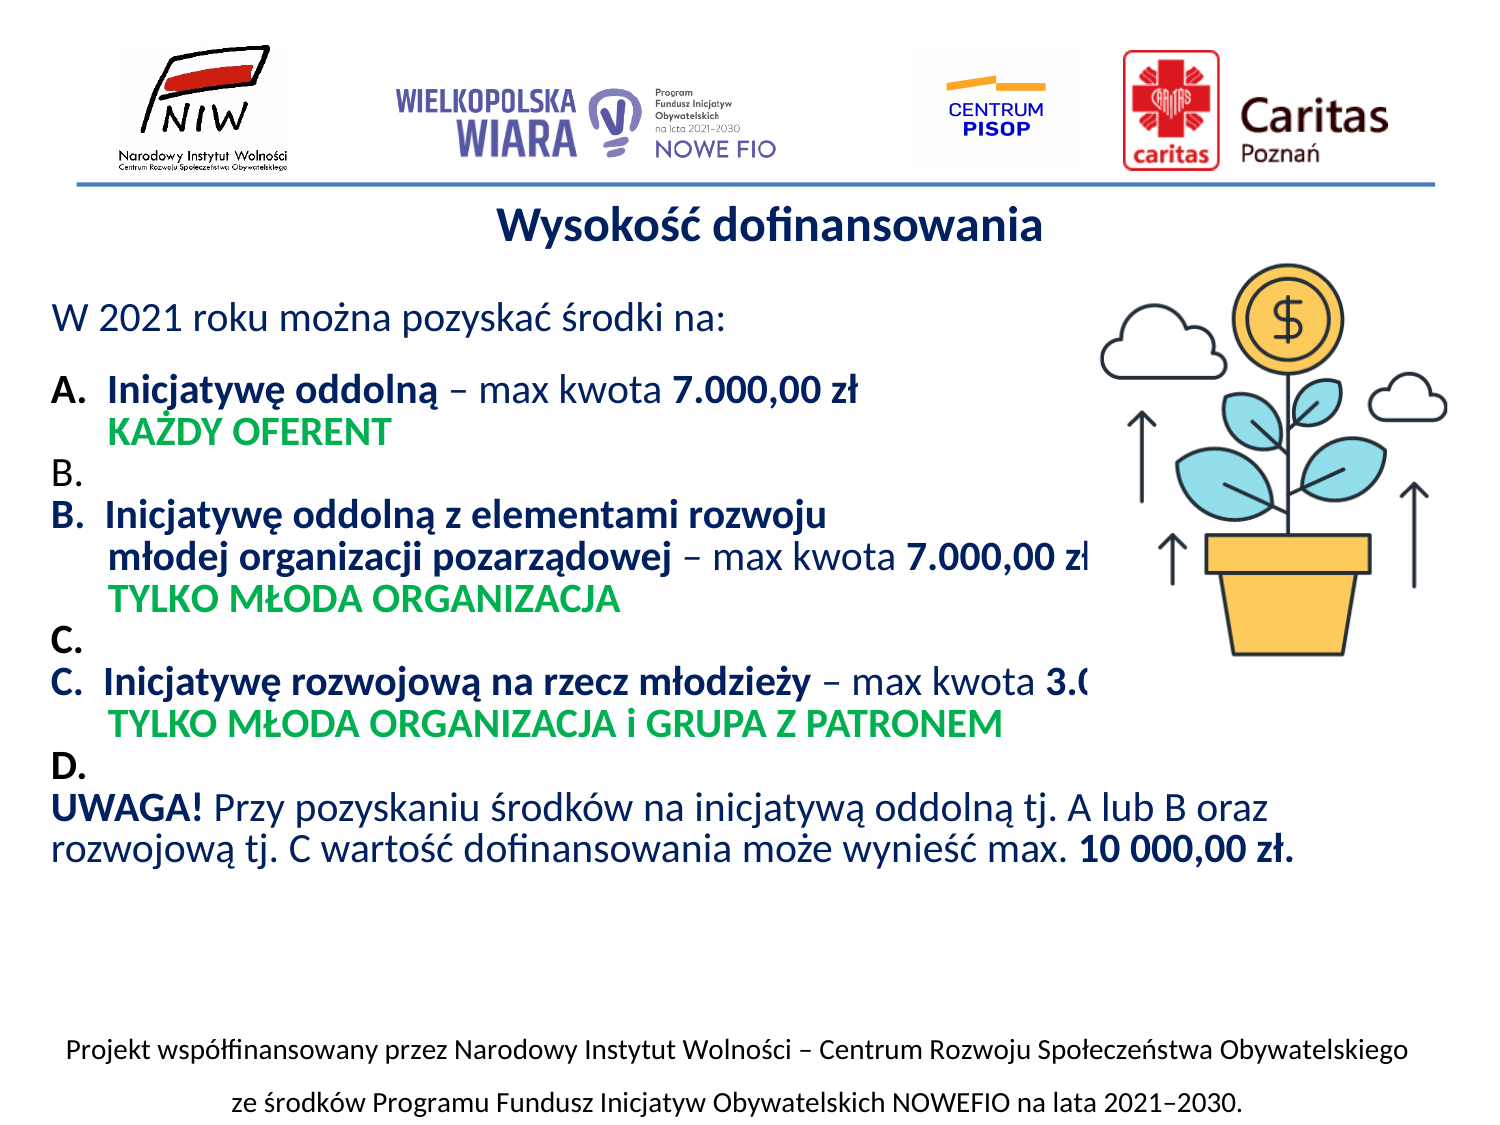

Wysokość dofinansowania
W 2021 roku można pozyskać środki na:
Inicjatywę oddolną – max kwota 7.000,00 zł
 KAŻDY OFERENT
B. Inicjatywę oddolną z elementami rozwoju
 młodej organizacji pozarządowej – max kwota 7.000,00 zł
 TYLKO MŁODA ORGANIZACJA
C. Inicjatywę rozwojową na rzecz młodzieży – max kwota 3.000,00 zł
 TYLKO MŁODA ORGANIZACJA i GRUPA Z PATRONEM
UWAGA! Przy pozyskaniu środków na inicjatywą oddolną tj. A lub B oraz rozwojową tj. C wartość dofinansowania może wynieść max. 10 000,00 zł.